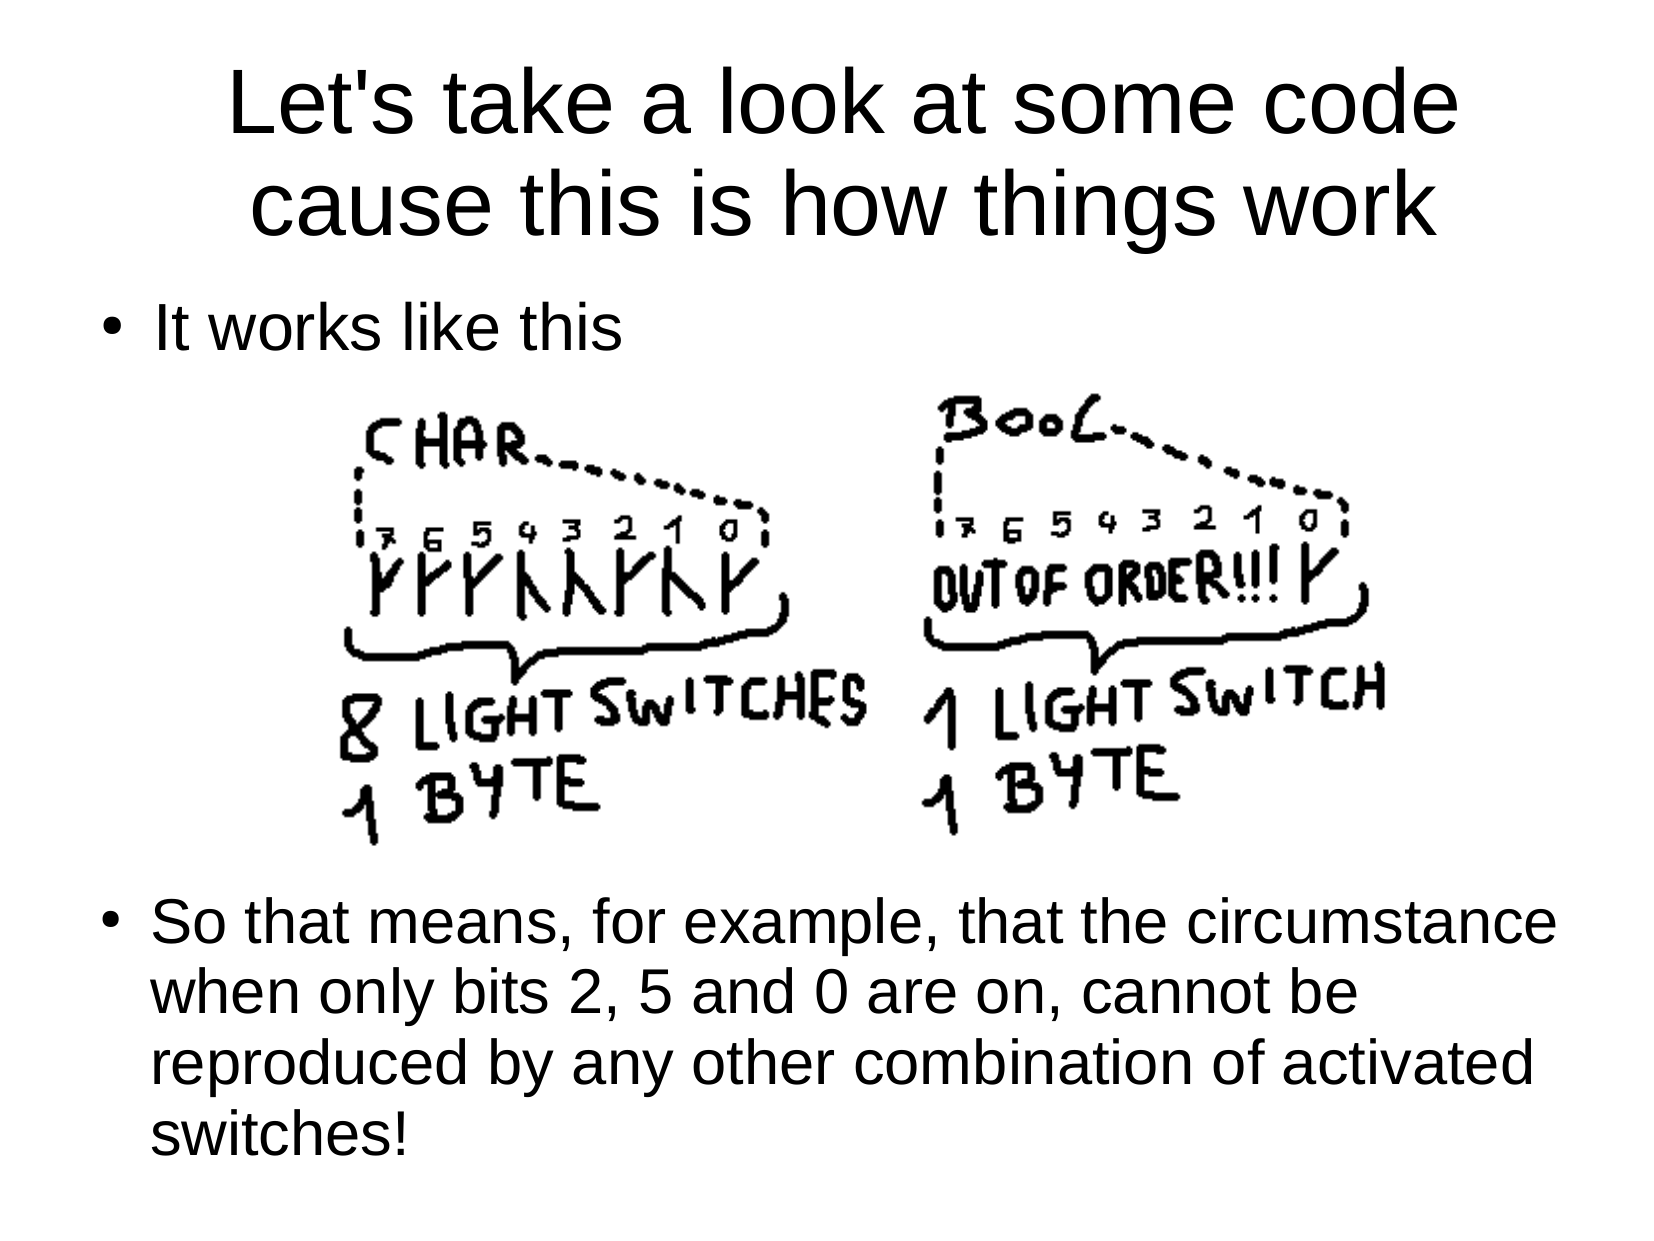

# Let's take a look at some code cause this is how things work
It works like this
So that means, for example, that the circumstance when only bits 2, 5 and 0 are on, cannot be reproduced by any other combination of activated switches!